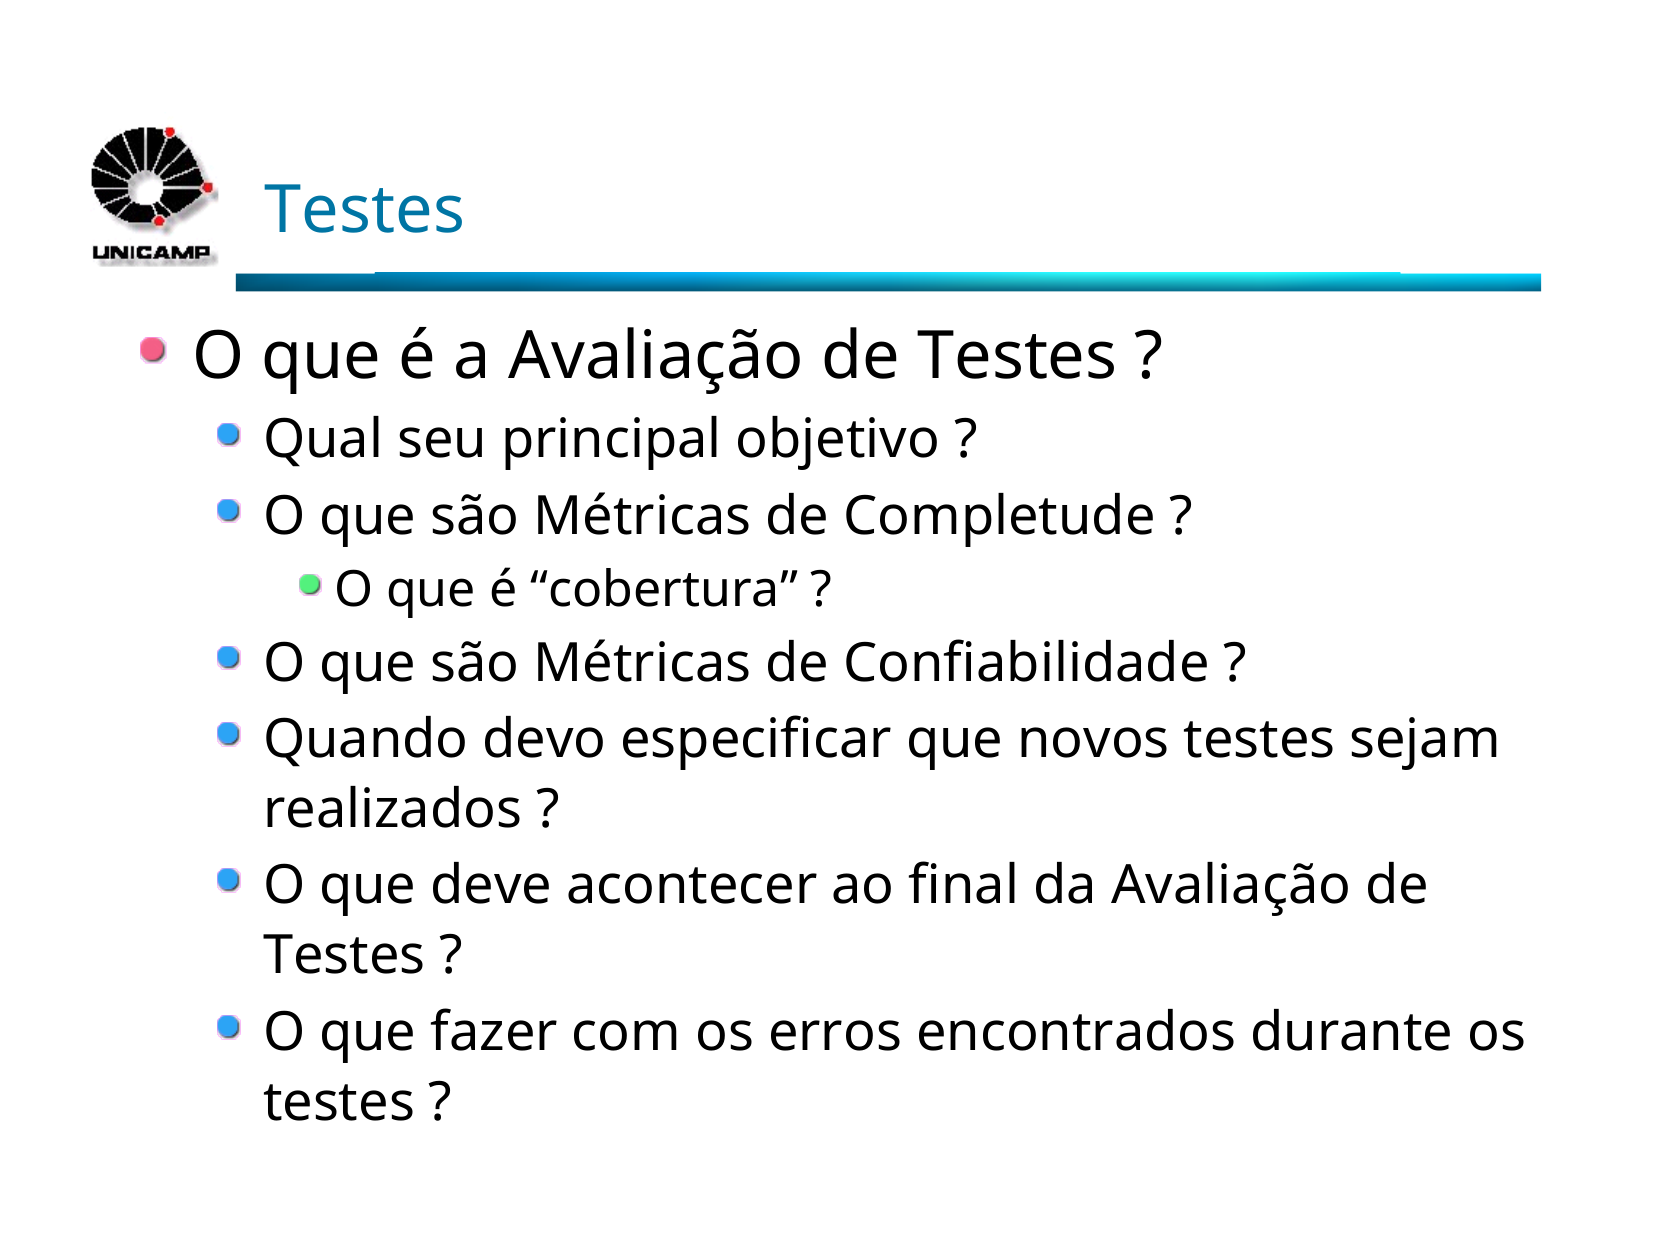

# Testes
O que é a Avaliação de Testes ?
Qual seu principal objetivo ?
O que são Métricas de Completude ?
O que é “cobertura” ?
O que são Métricas de Confiabilidade ?
Quando devo especificar que novos testes sejam realizados ?
O que deve acontecer ao final da Avaliação de Testes ?
O que fazer com os erros encontrados durante os testes ?